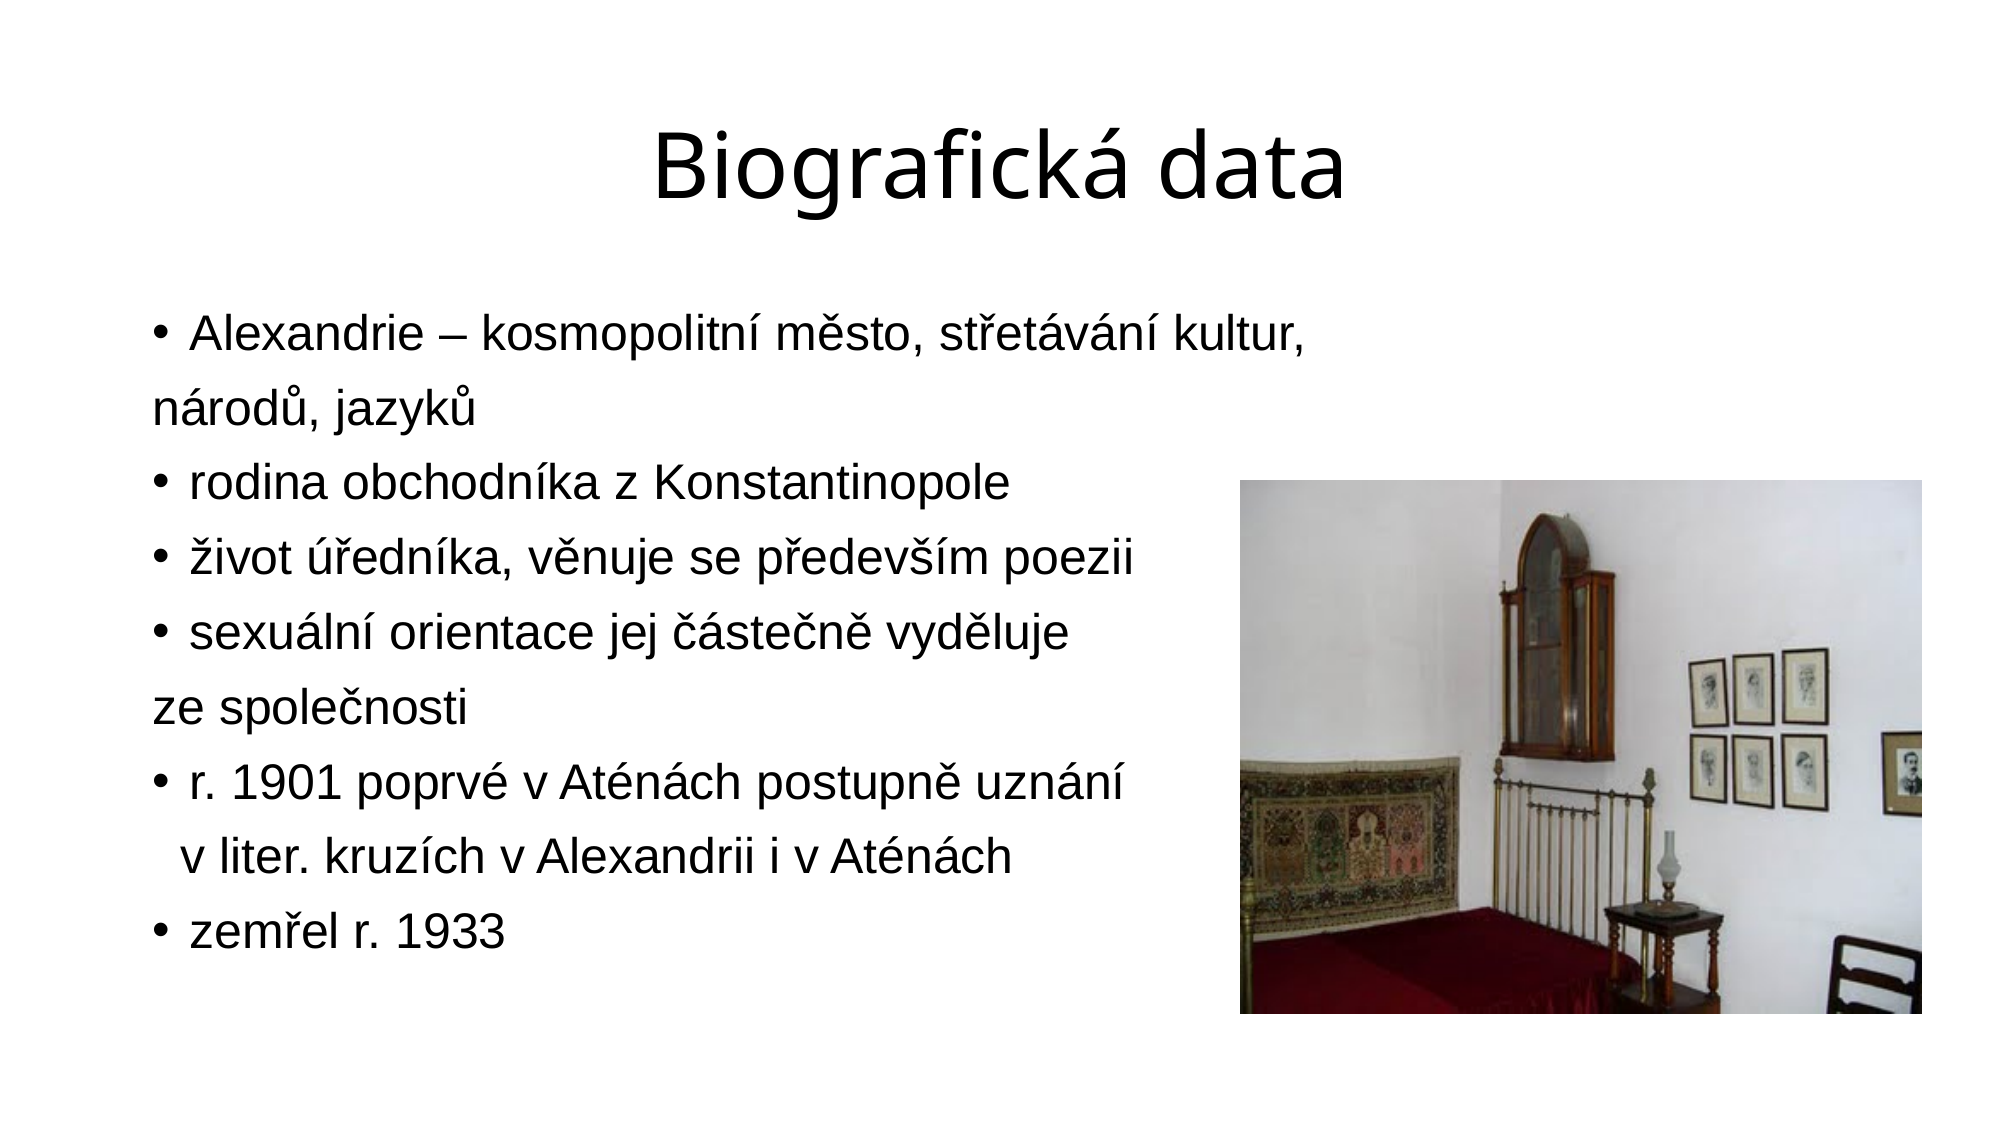

# Biografická data
Alexandrie – kosmopolitní město, střetávání kultur,
národů, jazyků
rodina obchodníka z Konstantinopole
život úředníka, věnuje se především poezii
sexuální orientace jej částečně vyděluje
ze společnosti
r. 1901 poprvé v Aténách postupně uznání
 v liter. kruzích v Alexandrii i v Aténách
zemřel r. 1933